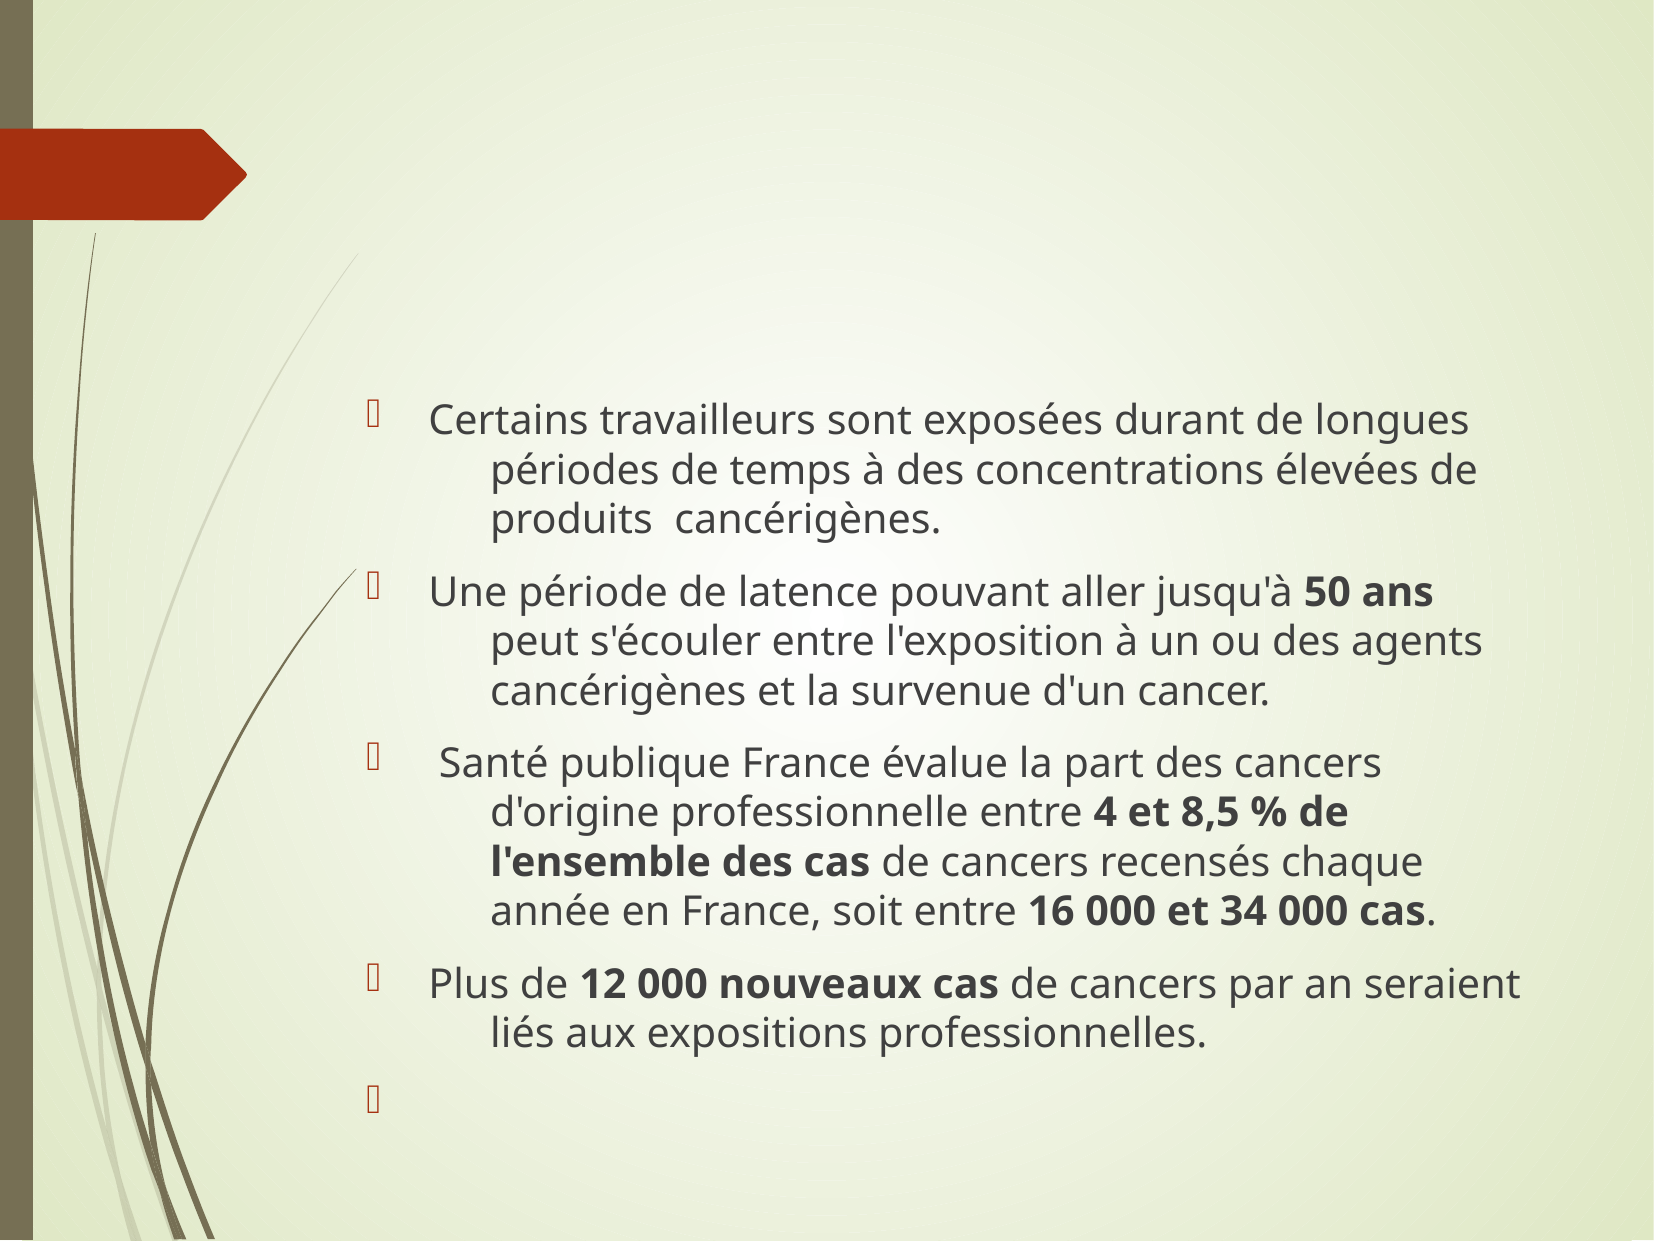

#
Certains travailleurs sont exposées durant de longues périodes de temps à des concentrations élevées de produits cancérigènes.
Une période de latence pouvant aller jusqu'à 50 ans peut s'écouler entre l'exposition à un ou des agents cancérigènes et la survenue d'un cancer.
 Santé publique France évalue la part des cancers d'origine professionnelle entre 4 et 8,5 % de l'ensemble des cas de cancers recensés chaque année en France, soit entre 16 000 et 34 000 cas.
Plus de 12 000 nouveaux cas de cancers par an seraient liés aux expositions professionnelles.